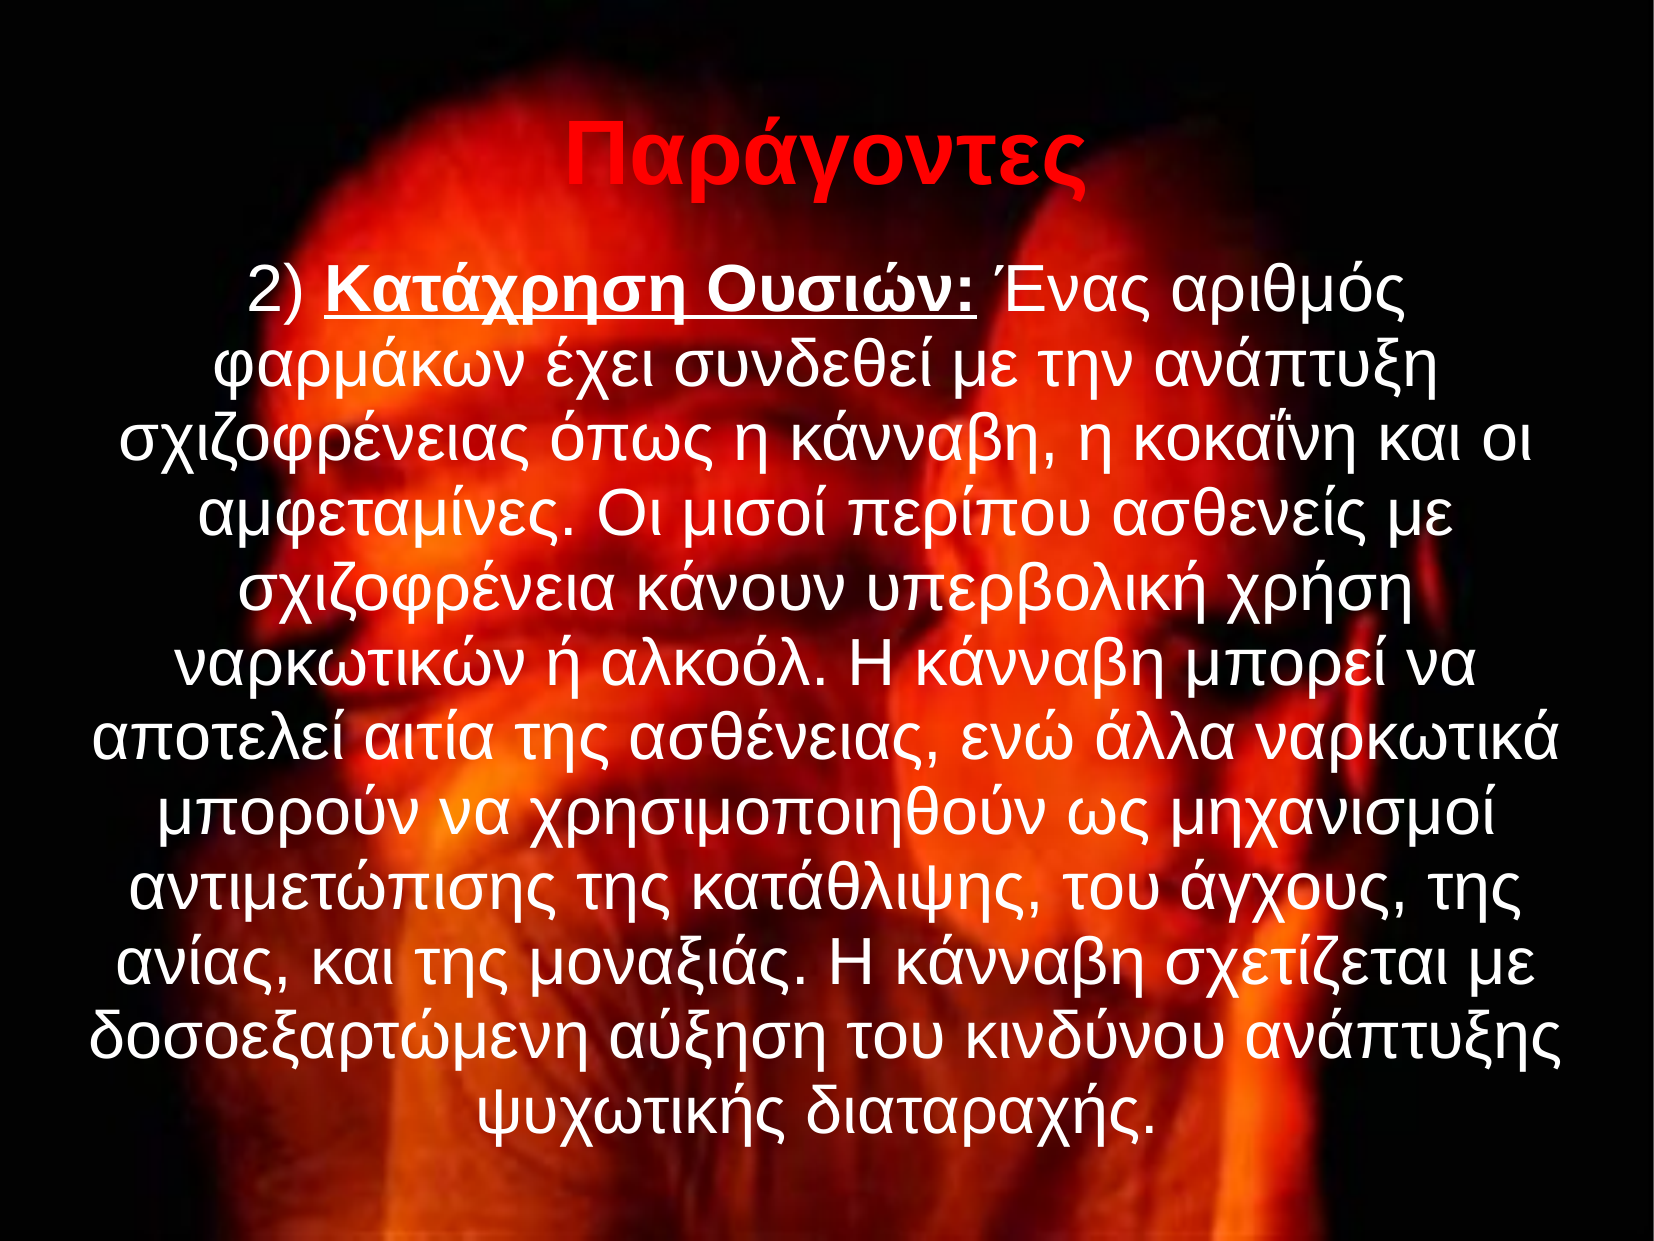

# Παράγοντες
2) Κατάχρηση Ουσιών: Ένας αριθμός φαρμάκων έχει συνδεθεί με την ανάπτυξη σχιζοφρένειας όπως η κάνναβη, η κοκαΐνη και οι αμφεταμίνες. Οι μισοί περίπου ασθενείς με σχιζοφρένεια κάνουν υπερβολική χρήση ναρκωτικών ή αλκοόλ. Η κάνναβη μπορεί να αποτελεί αιτία της ασθένειας, ενώ άλλα ναρκωτικά μπορούν να χρησιμοποιηθούν ως μηχανισμοί αντιμετώπισης της κατάθλιψης, του άγχους, της ανίας, και της μοναξιάς. Η κάνναβη σχετίζεται με δοσοεξαρτώμενη αύξηση του κινδύνου ανάπτυξης ψυχωτικής διαταραχής.